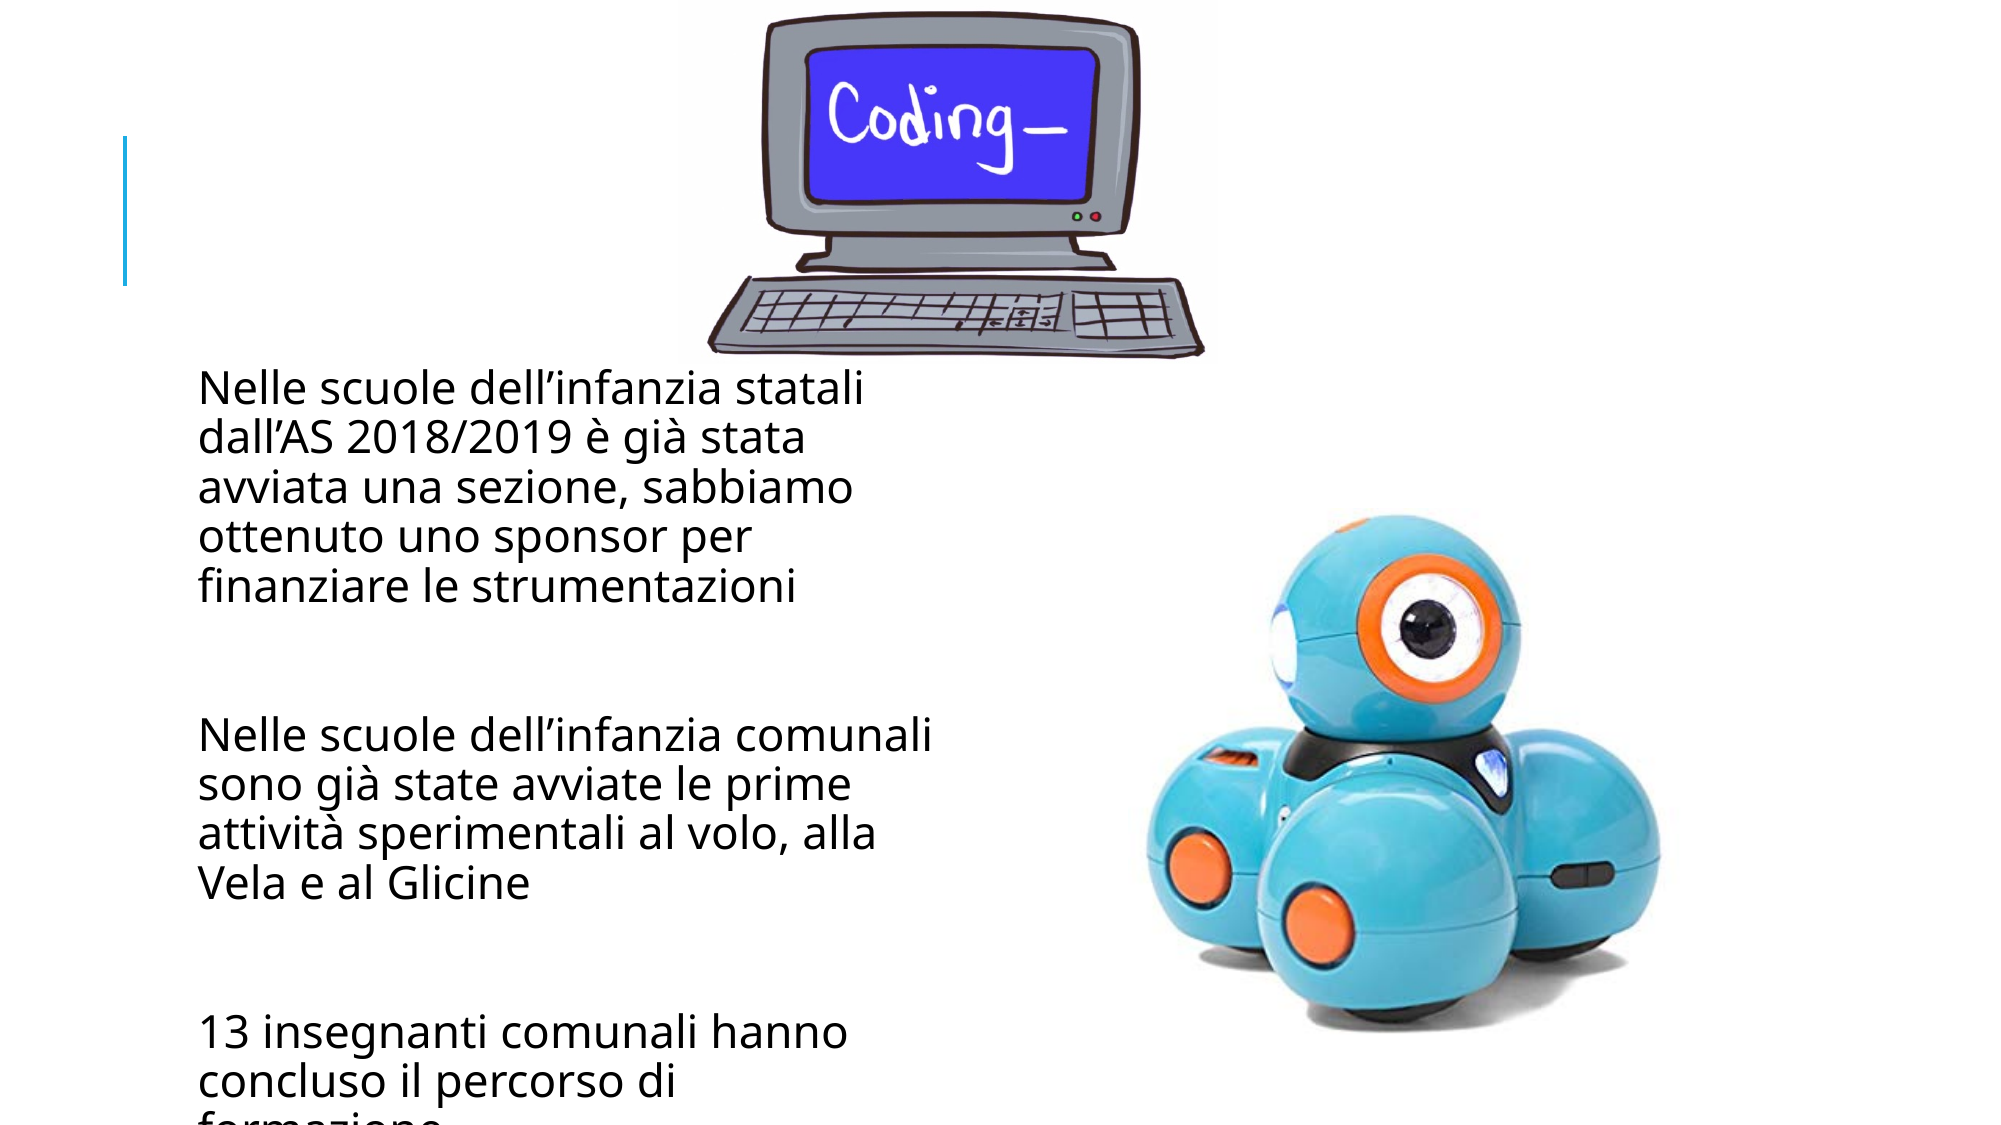

#
Nelle scuole dell’infanzia statali dall’AS 2018/2019 è già stata avviata una sezione, sabbiamo ottenuto uno sponsor per finanziare le strumentazioni
Nelle scuole dell’infanzia comunali sono già state avviate le prime attività sperimentali al volo, alla Vela e al Glicine
13 insegnanti comunali hanno concluso il percorso di formazione